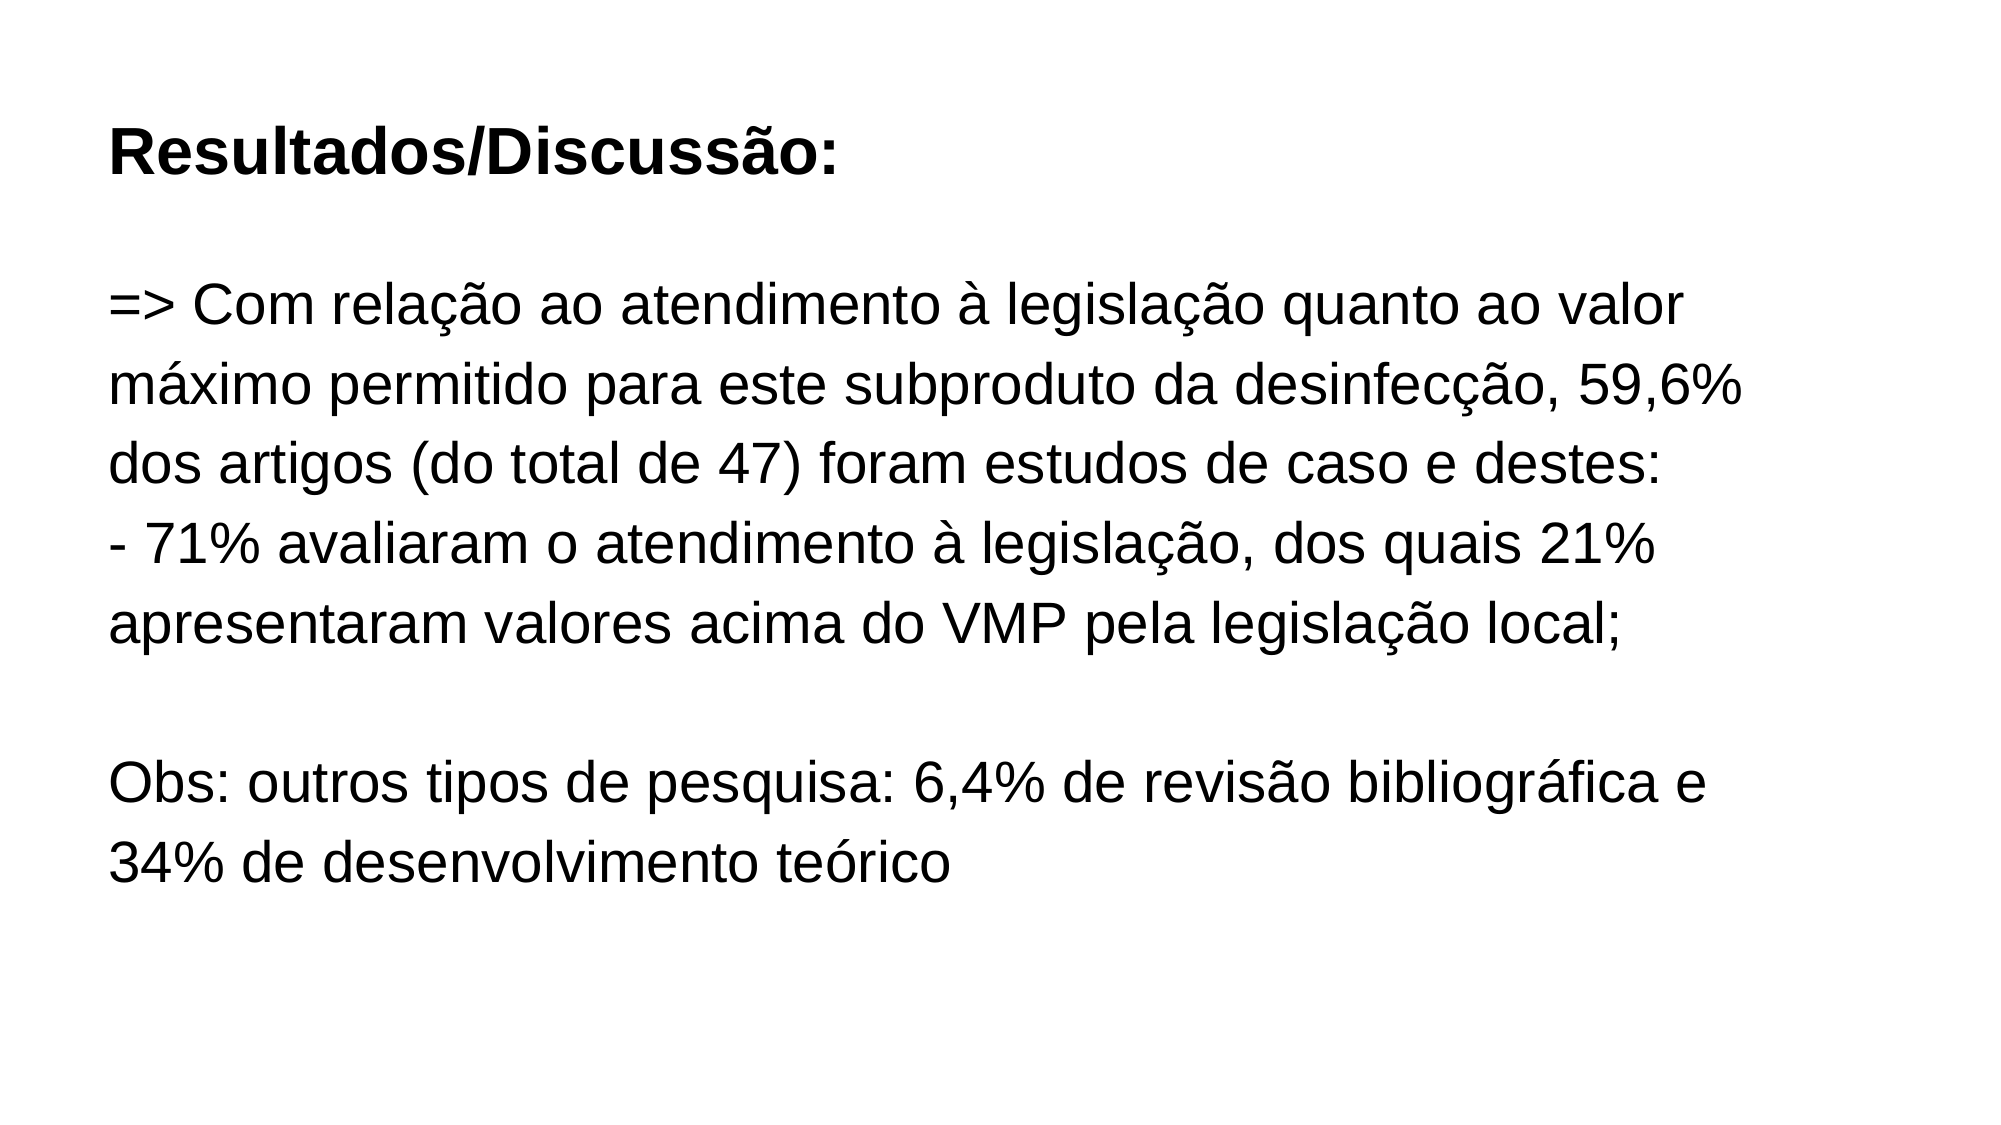

# Resultados/Discussão: => Com relação ao atendimento à legislação quanto ao valor máximo permitido para este subproduto da desinfecção, 59,6% dos artigos (do total de 47) foram estudos de caso e destes: - 71% avaliaram o atendimento à legislação, dos quais 21% apresentaram valores acima do VMP pela legislação local; Obs: outros tipos de pesquisa: 6,4% de revisão bibliográfica e 34% de desenvolvimento teórico